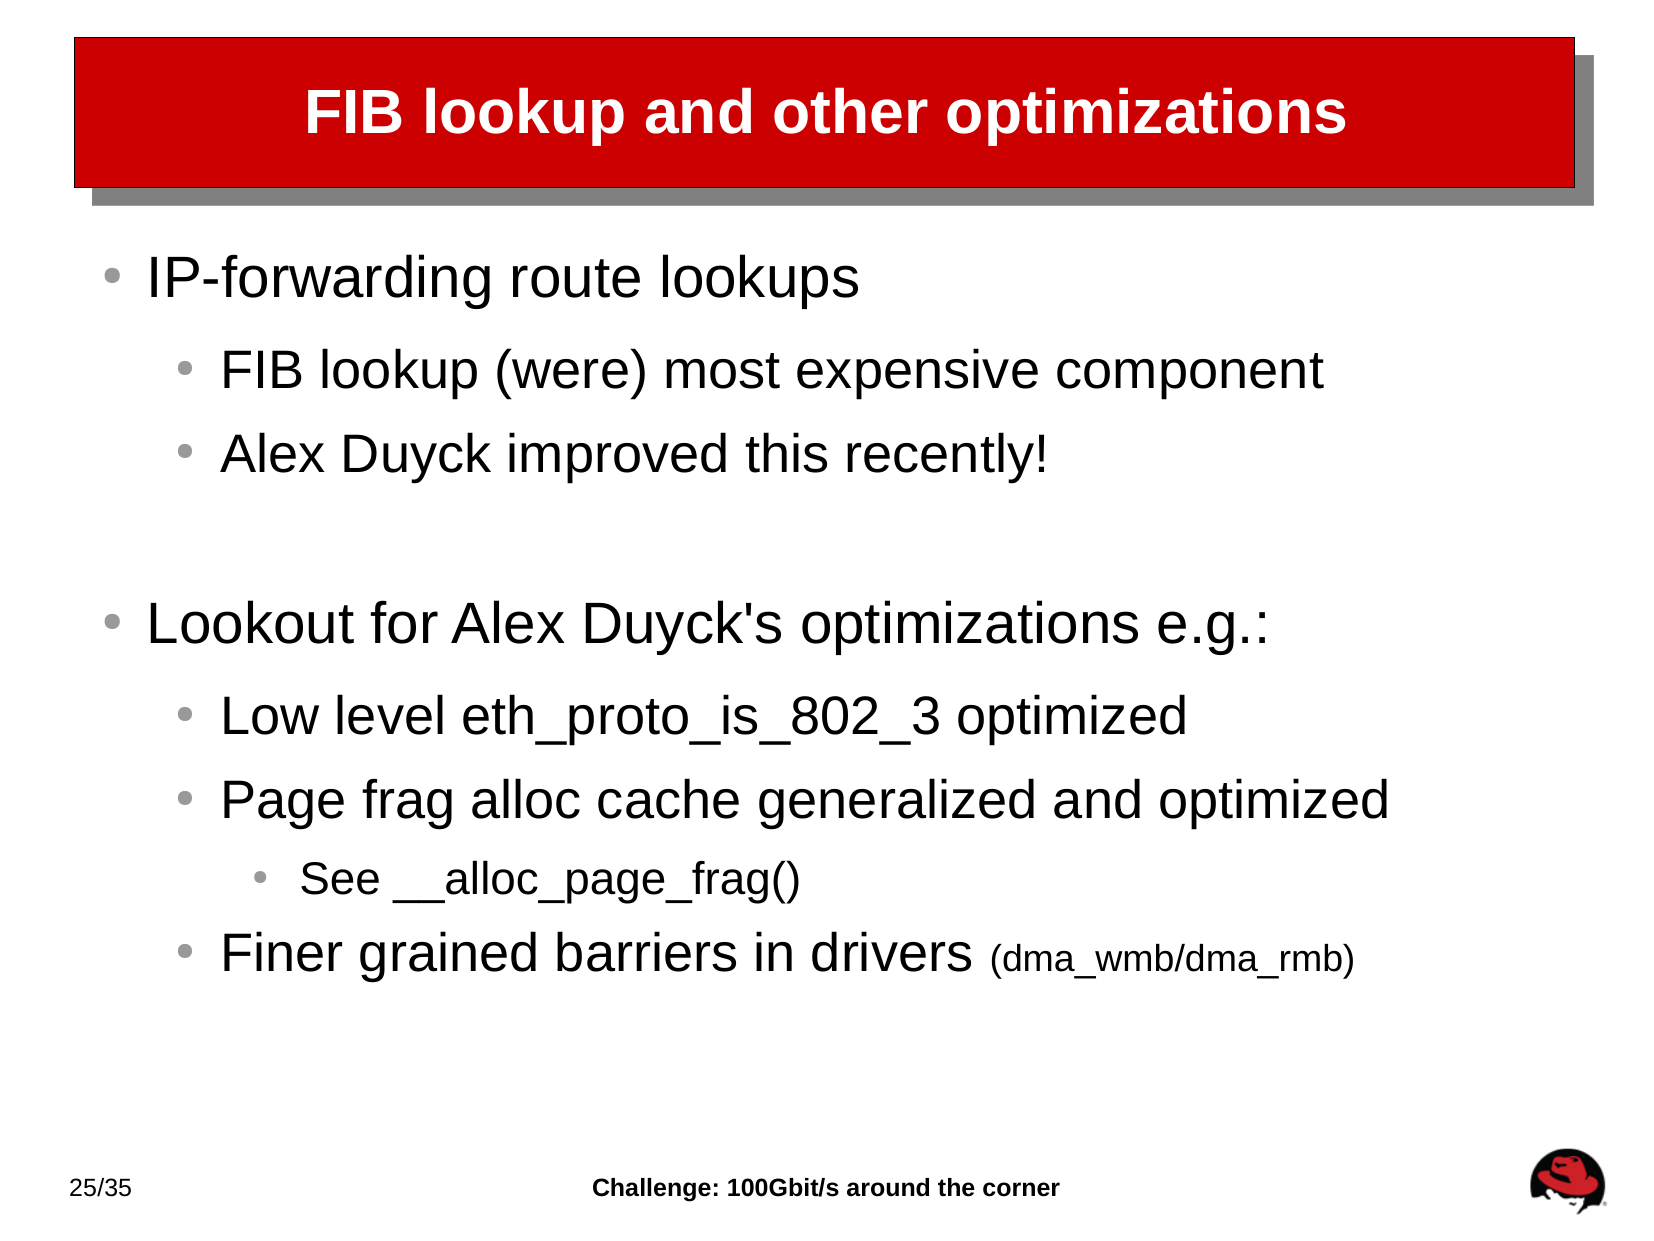

# FIB lookup and other optimizations
IP-forwarding route lookups
FIB lookup (were) most expensive component
Alex Duyck improved this recently!
Lookout for Alex Duyck's optimizations e.g.:
Low level eth_proto_is_802_3 optimized
Page frag alloc cache generalized and optimized
See __alloc_page_frag()
Finer grained barriers in drivers (dma_wmb/dma_rmb)